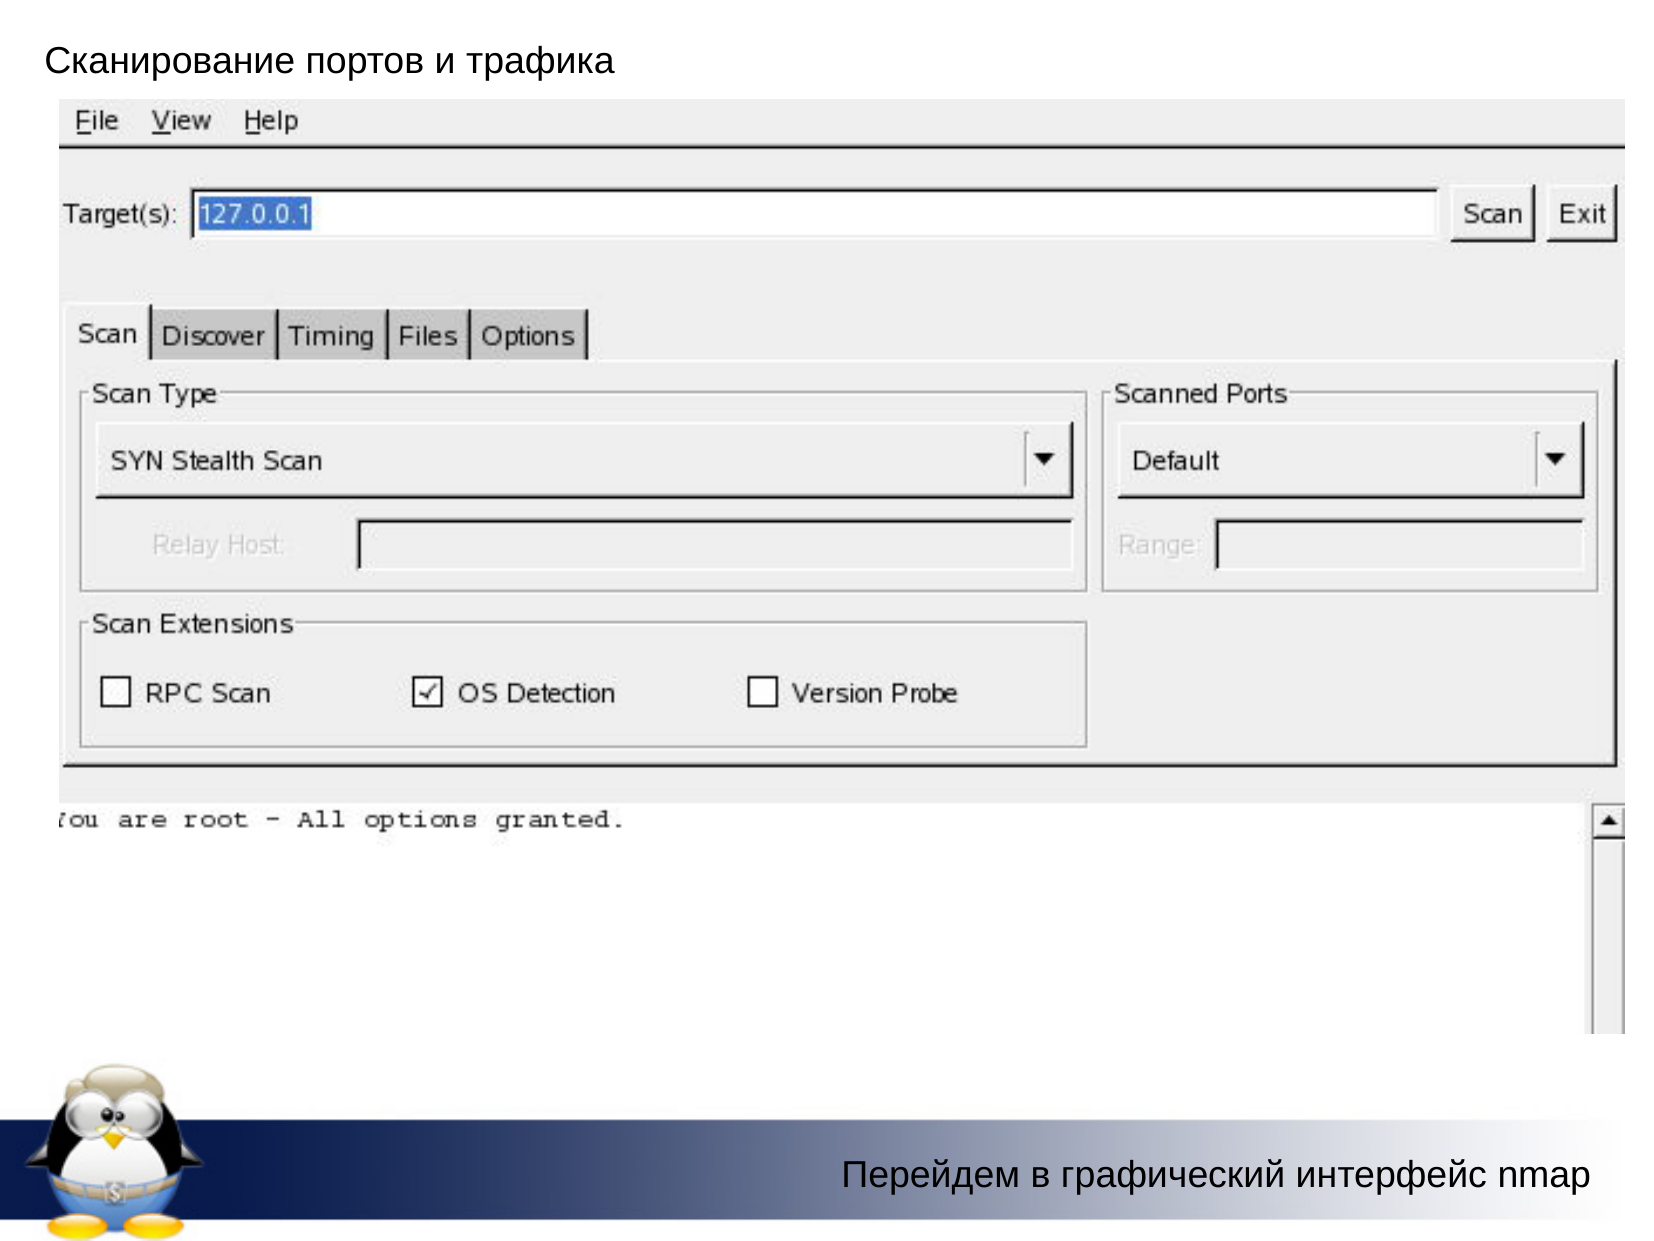

Сканирование портов и трафика
Перейдем в графический интерфейс nmap